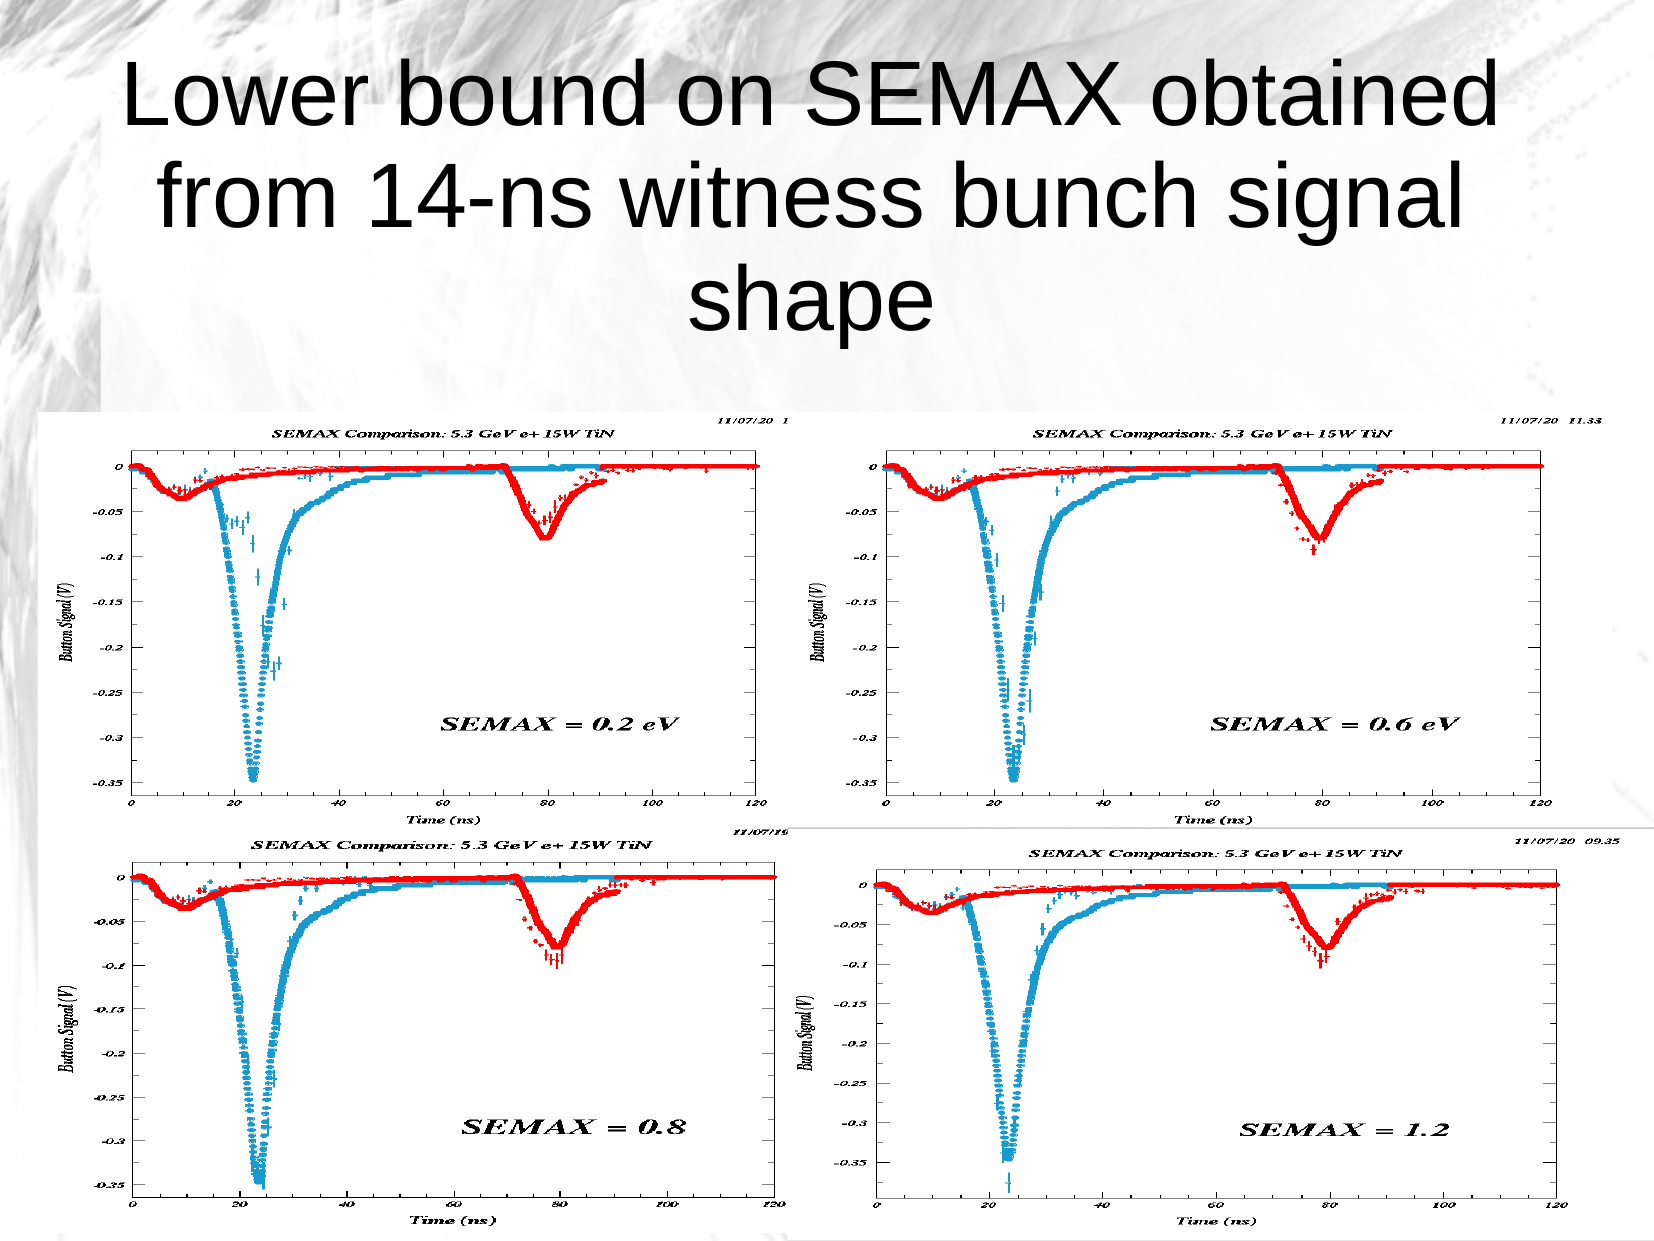

# Lower bound on SEMAX obtained from 14-ns witness bunch signal shape